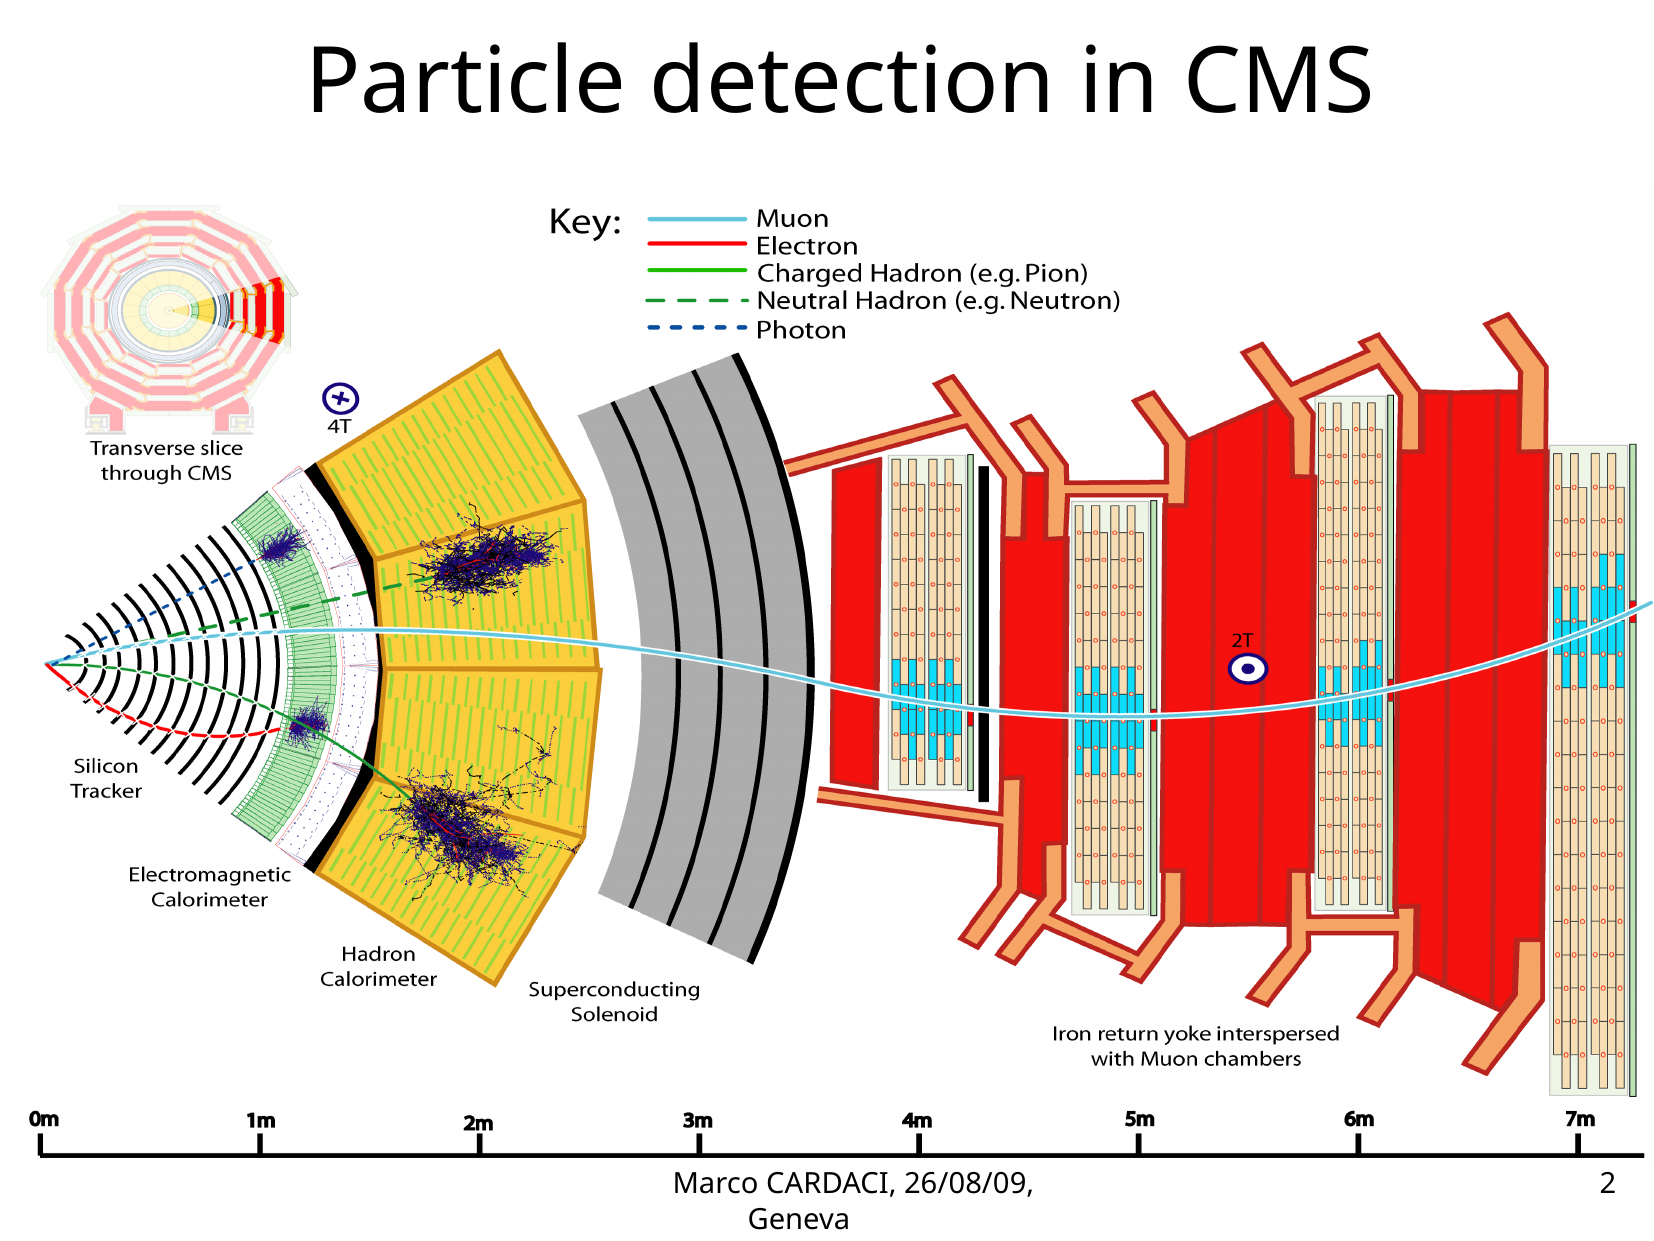

# Particle detection in CMS
Marco CARDACI, 26/08/09, Geneva
2